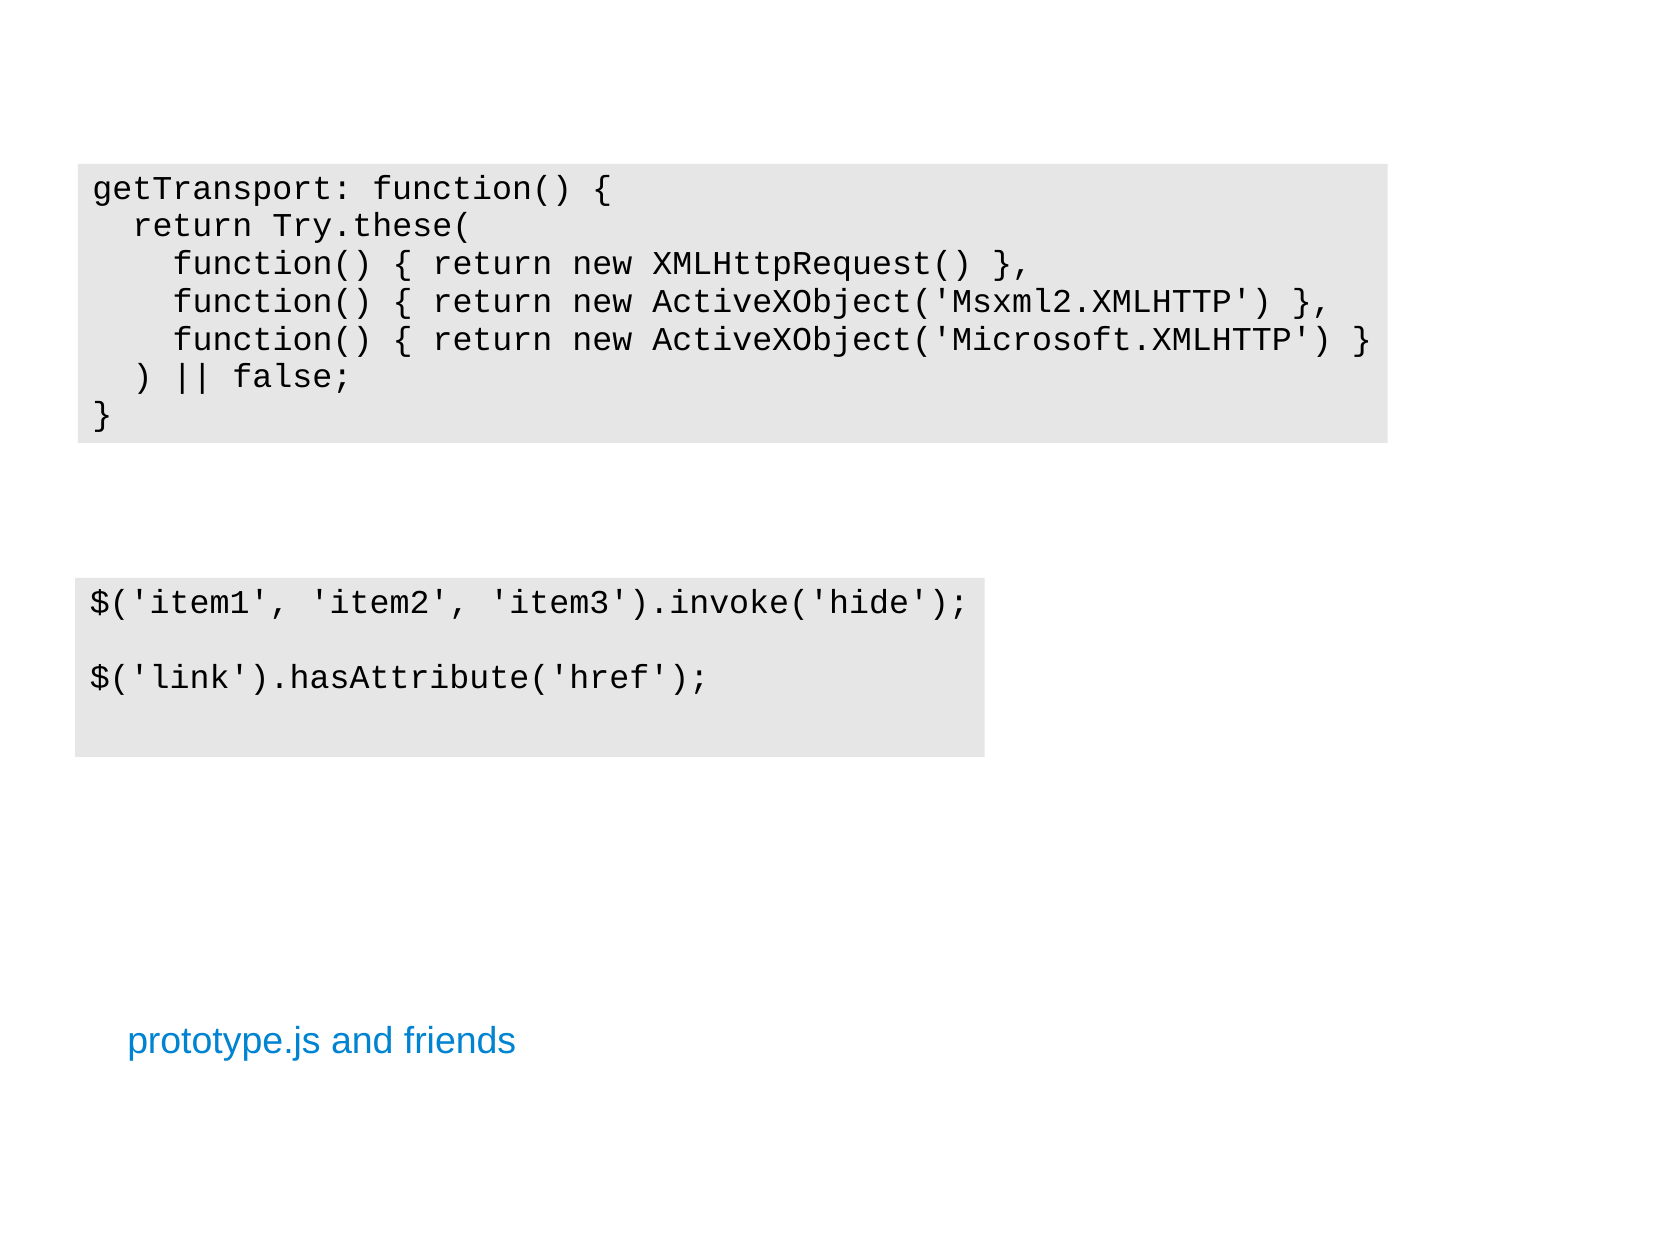

getTransport: function() {
 return Try.these(
 function() { return new XMLHttpRequest() },
 function() { return new ActiveXObject('Msxml2.XMLHTTP') },
 function() { return new ActiveXObject('Microsoft.XMLHTTP') }
 ) || false;
}
$('item1', 'item2', 'item3').invoke('hide');
$('link').hasAttribute('href');
prototype.js and friends